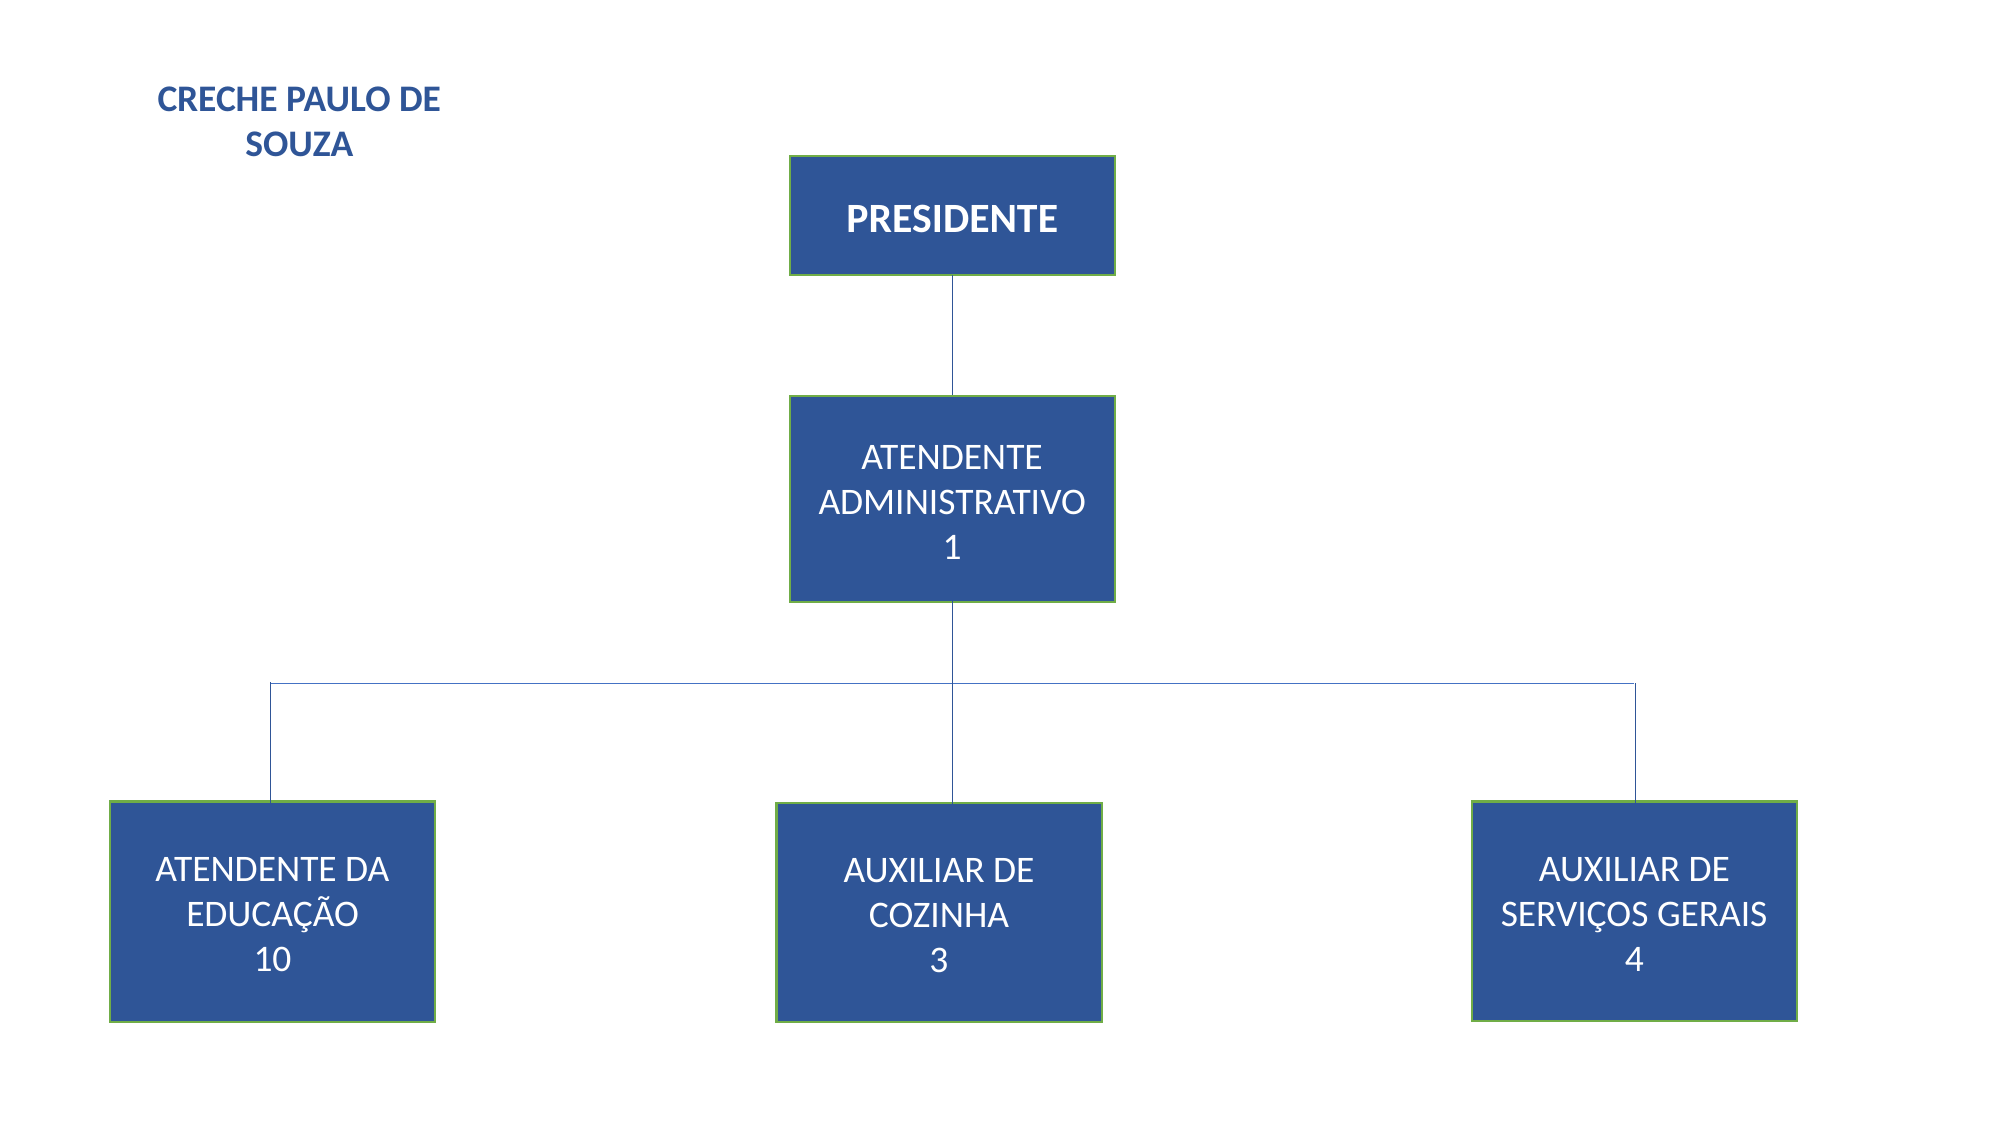

CRECHE PAULO DE SOUZA
PRESIDENTE
ATENDENTE ADMINISTRATIVO
1
ATENDENTE DA EDUCAÇÃO
10
AUXILIAR DE SERVIÇOS GERAIS
4
AUXILIAR DE COZINHA
3